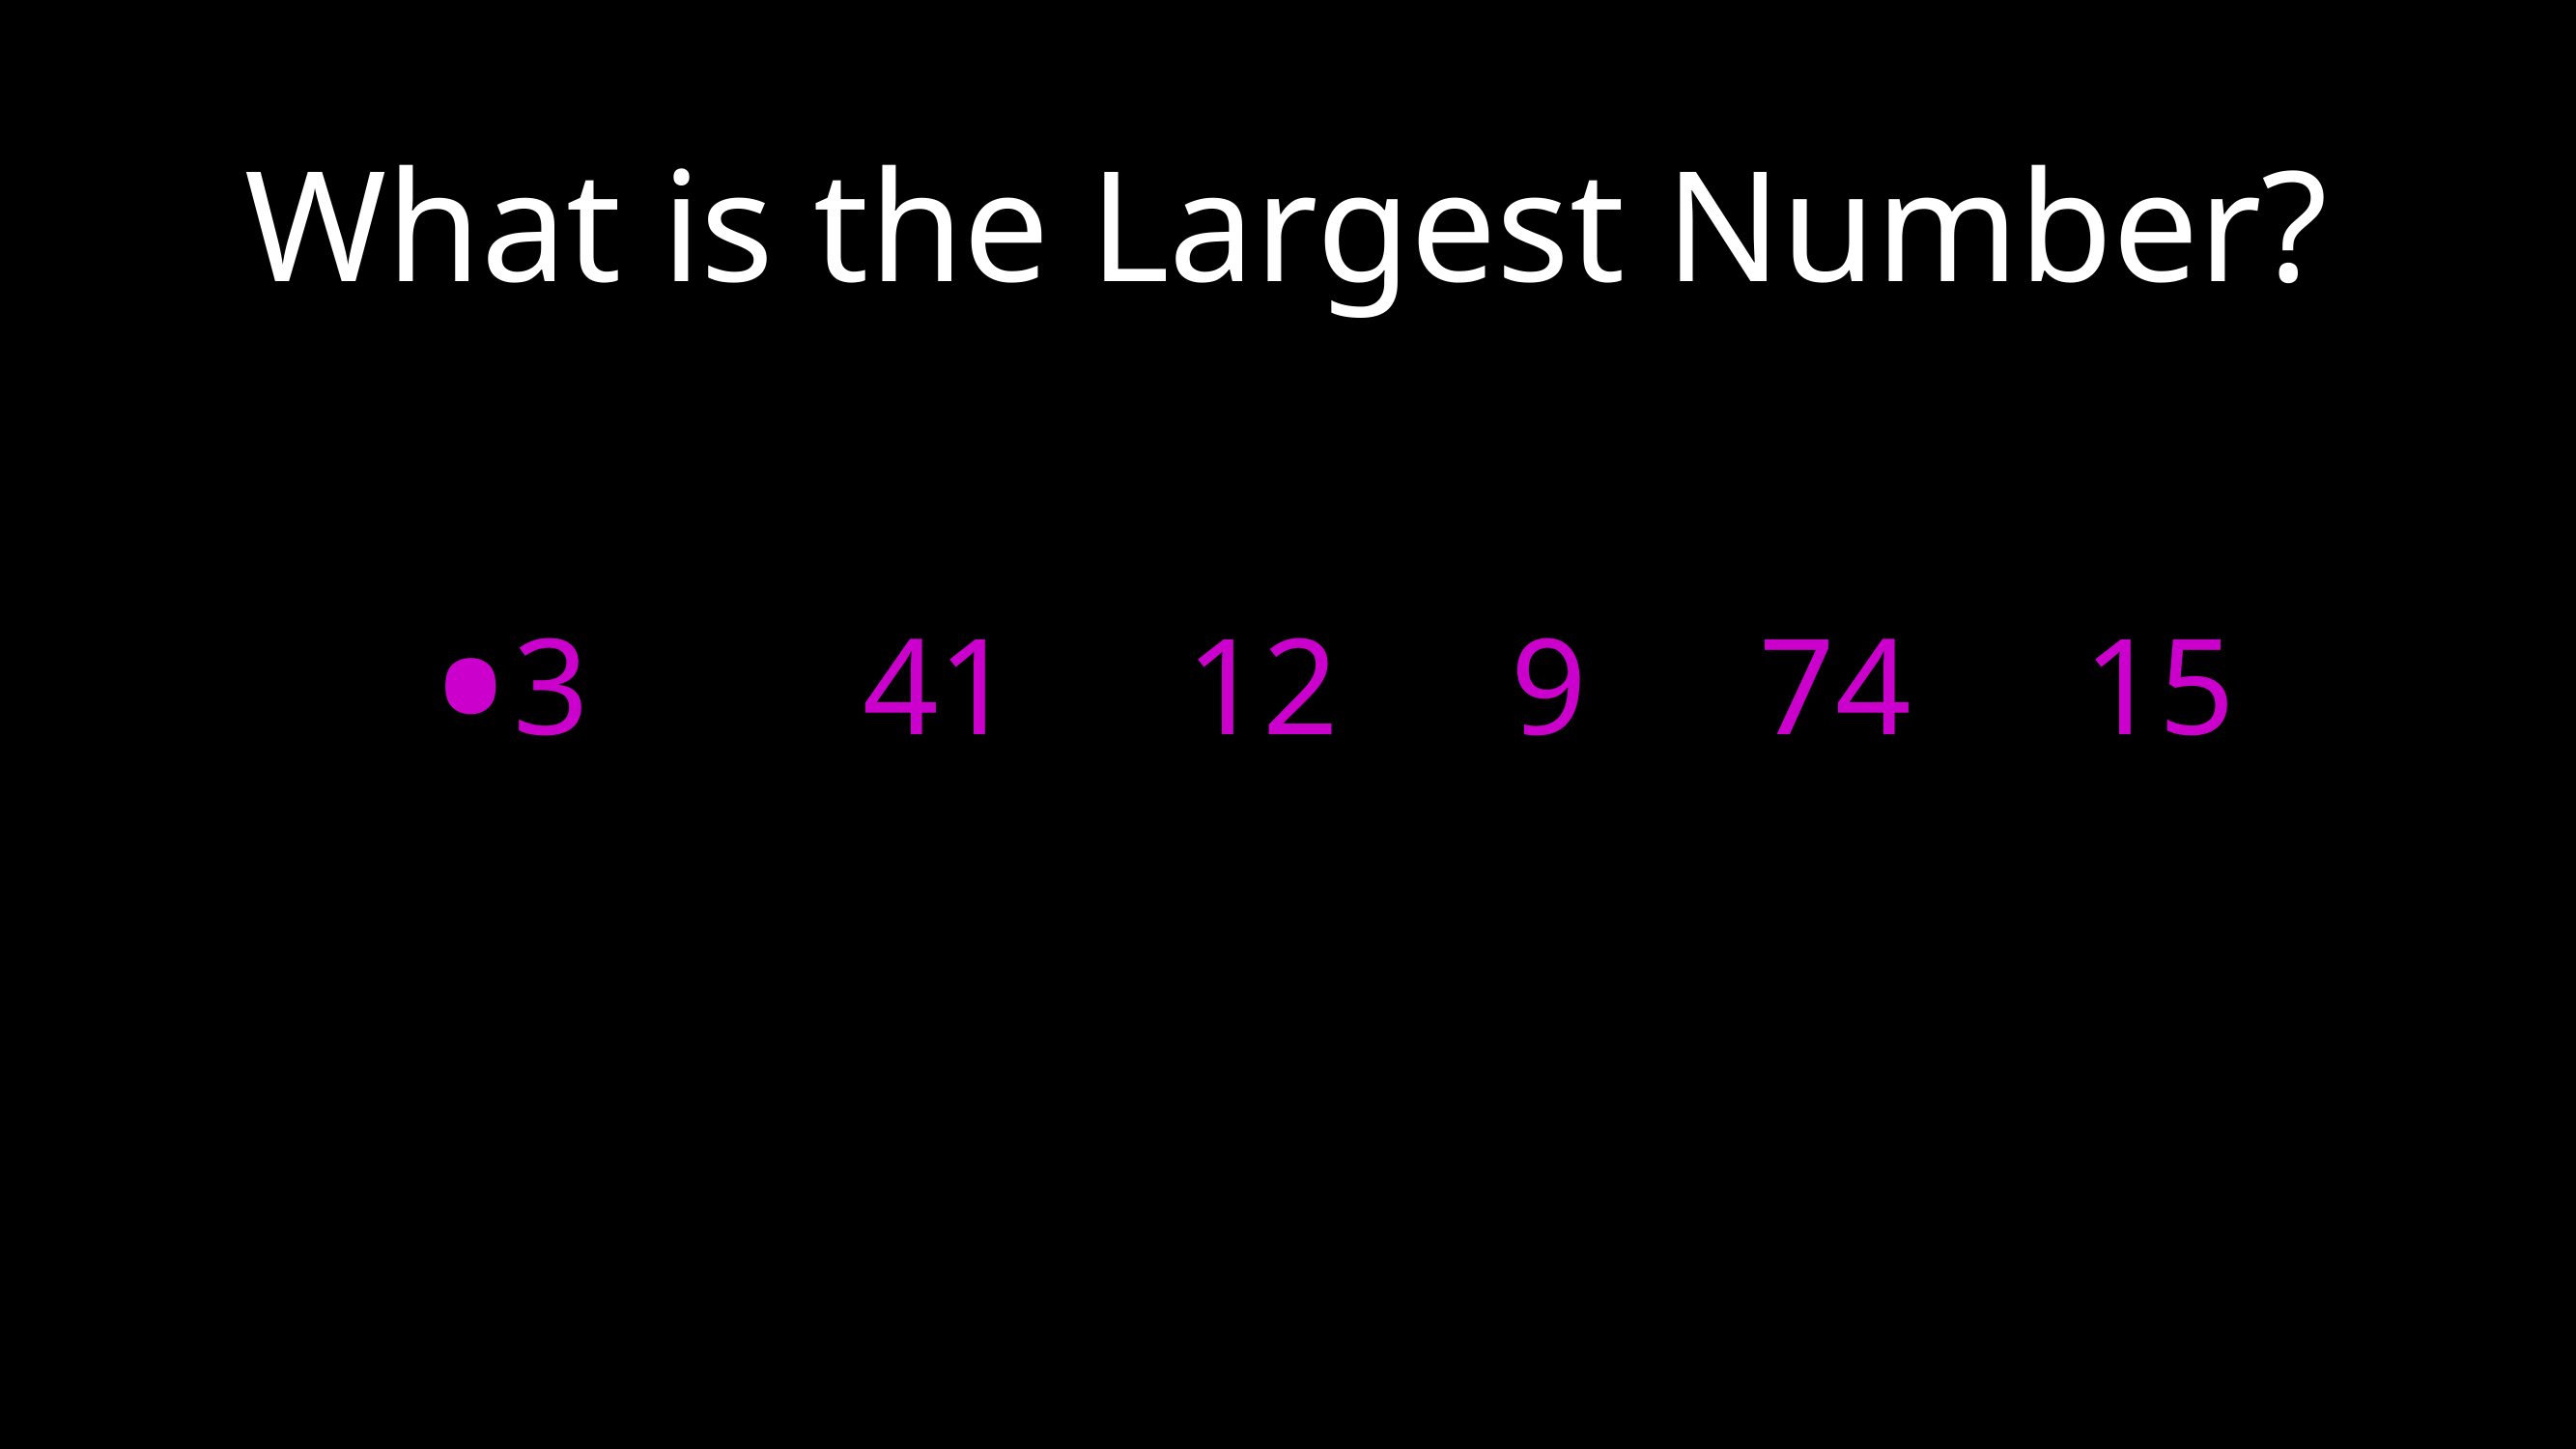

# What is the Largest Number?
3	 41 12 9 74 15